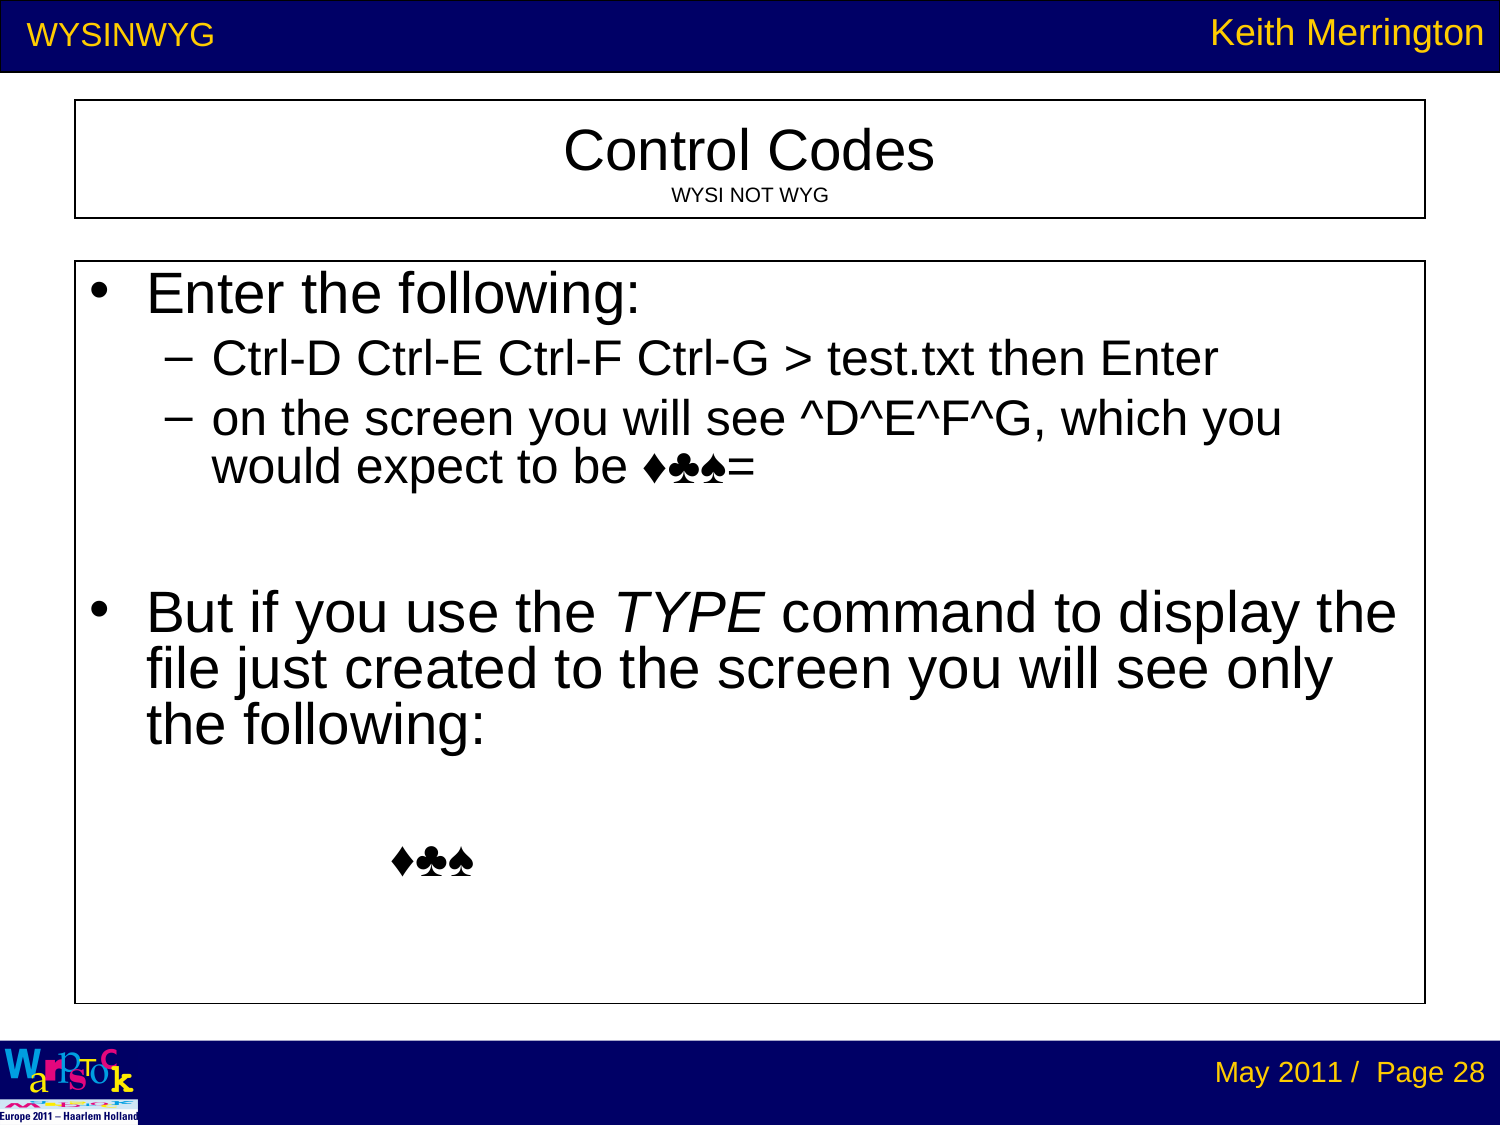

# Control Codes WYSI NOT WYG
Enter the following:
Ctrl-D Ctrl-E Ctrl-F Ctrl-G > test.txt then Enter
on the screen you will see ^D^E^F^G, which you would expect to be ♦♣♠=
But if you use the TYPE command to display the file just created to the screen you will see only the following:
			♦♣♠